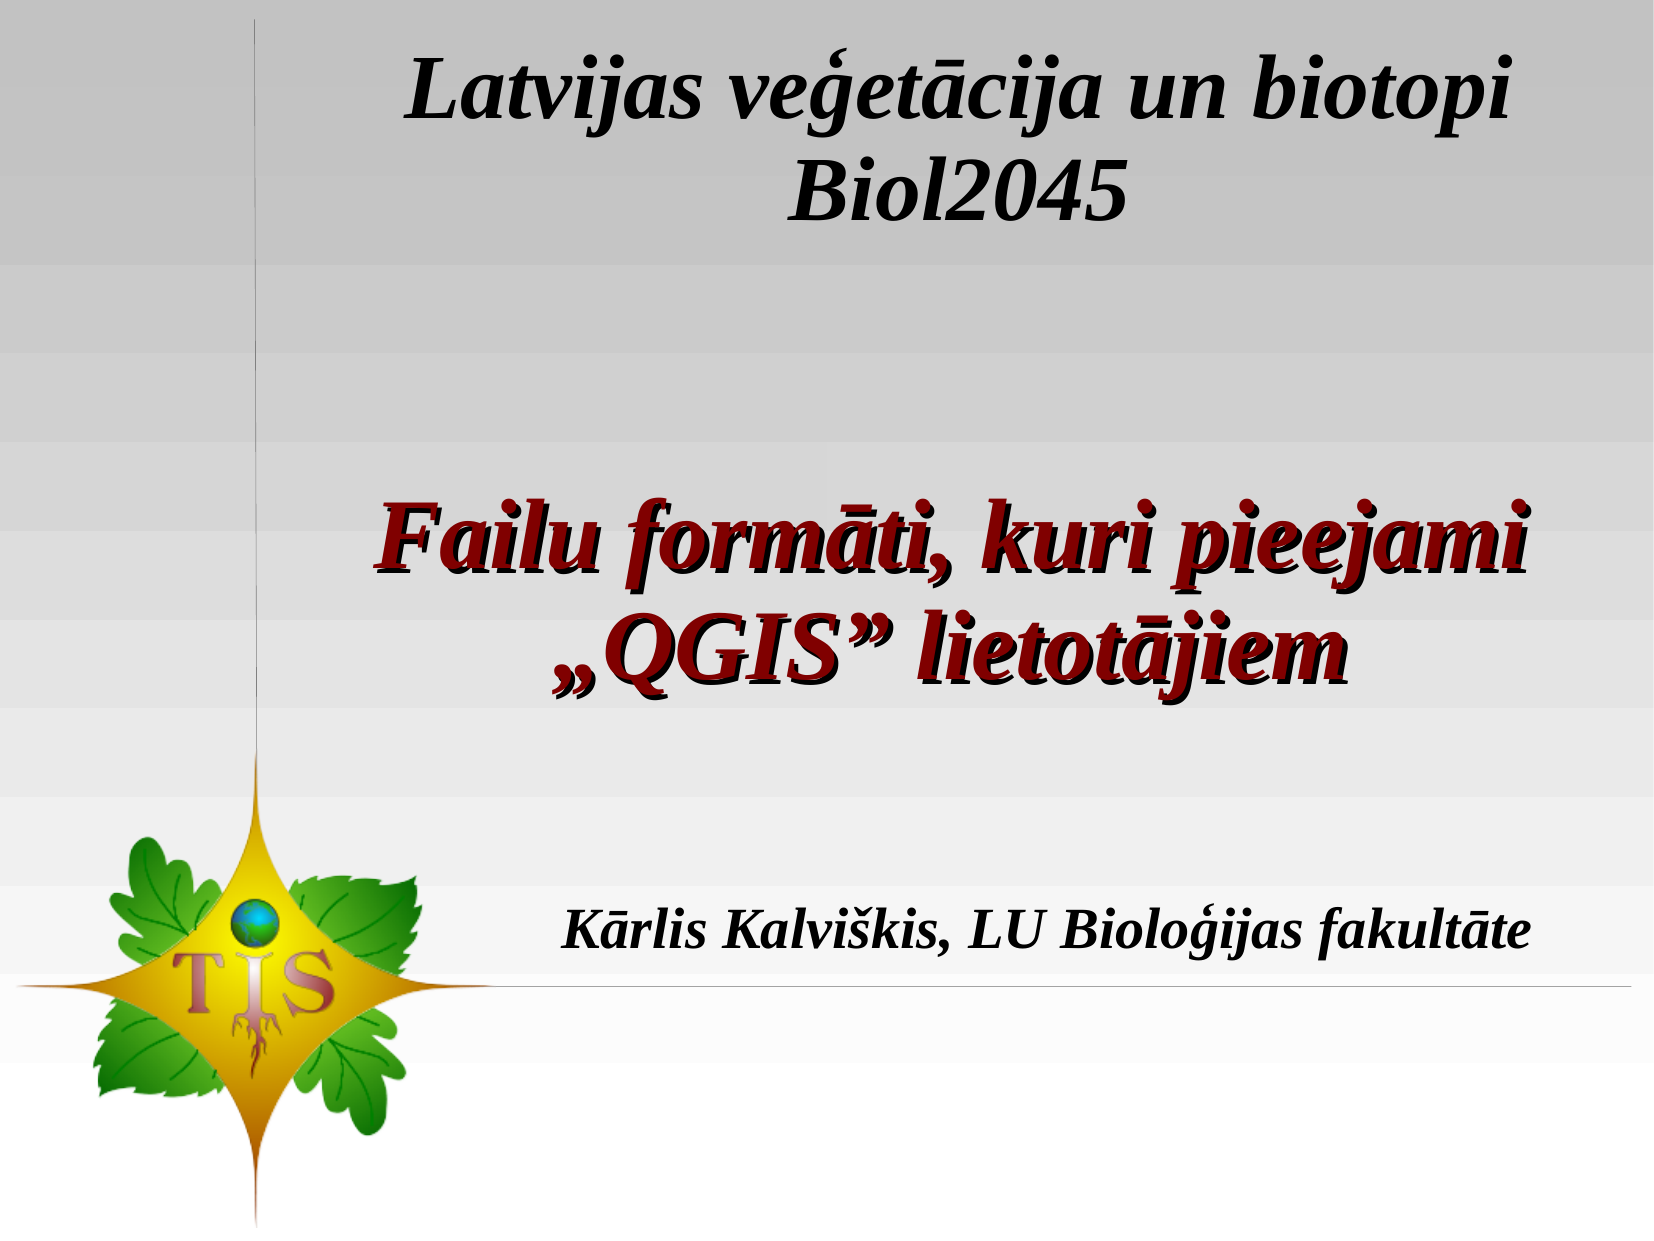

# Failu formāti, kuri pieejami „QGIS” lietotājiem